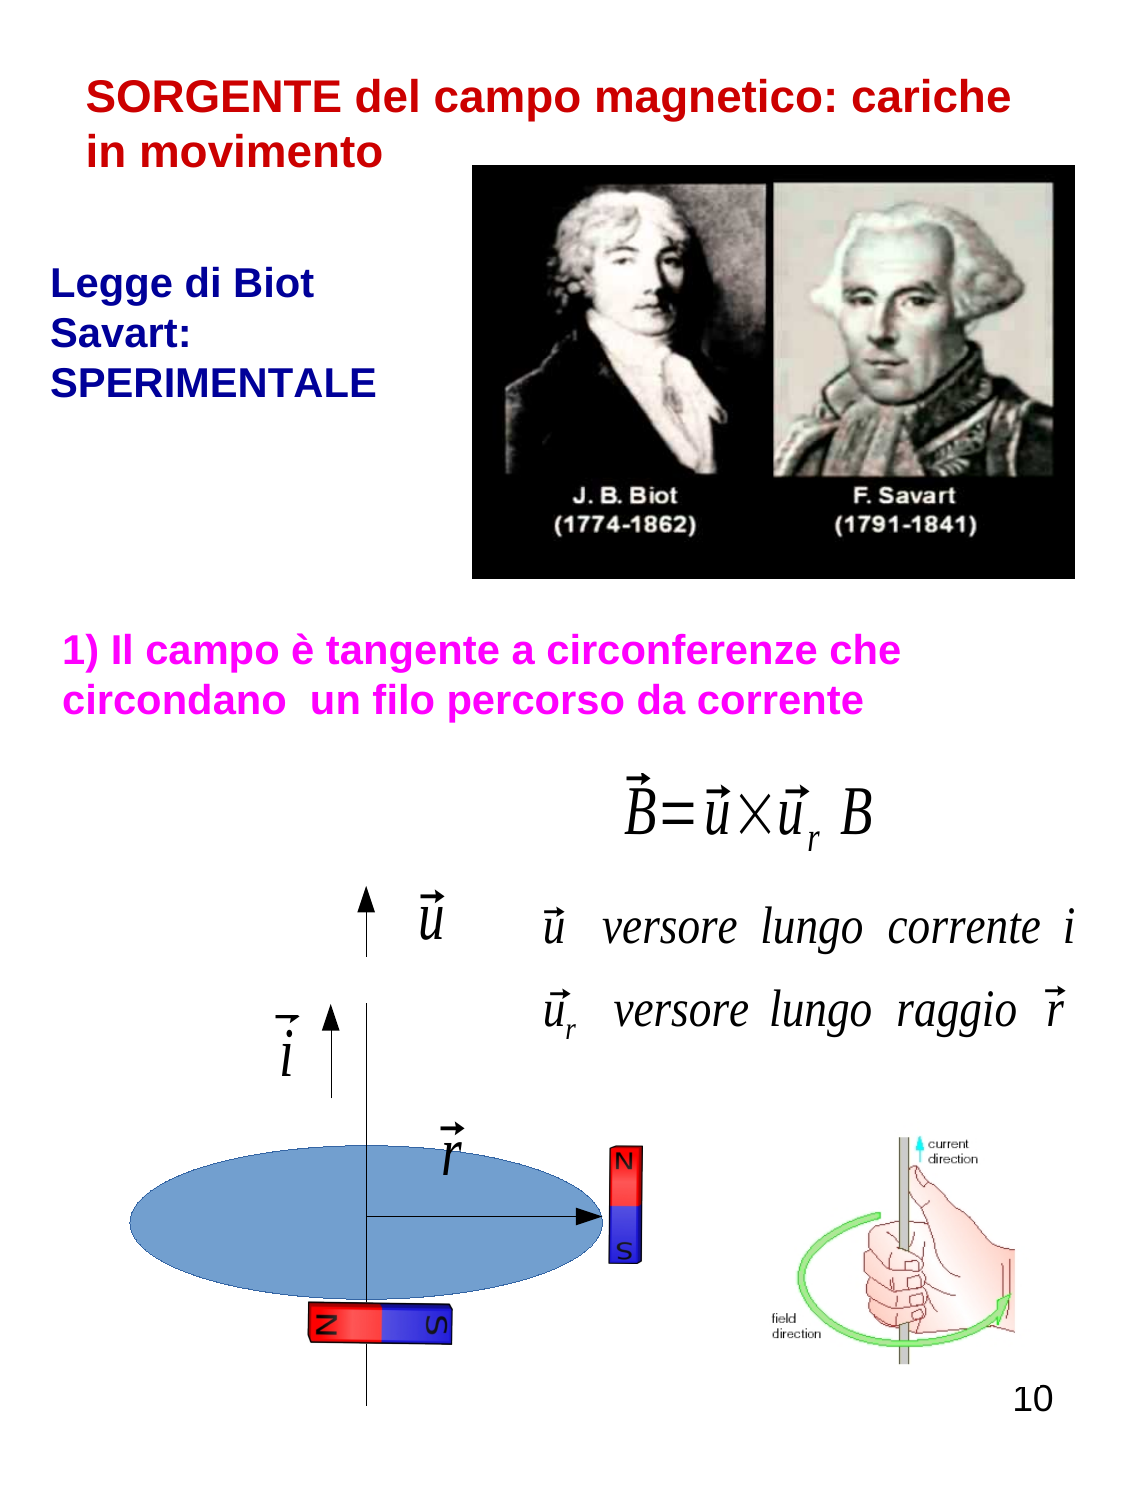

SORGENTE del campo magnetico: cariche in movimento
Legge di Biot Savart: SPERIMENTALE
1) Il campo è tangente a circonferenze che circondano un filo percorso da corrente
P15 Magnetismo
10